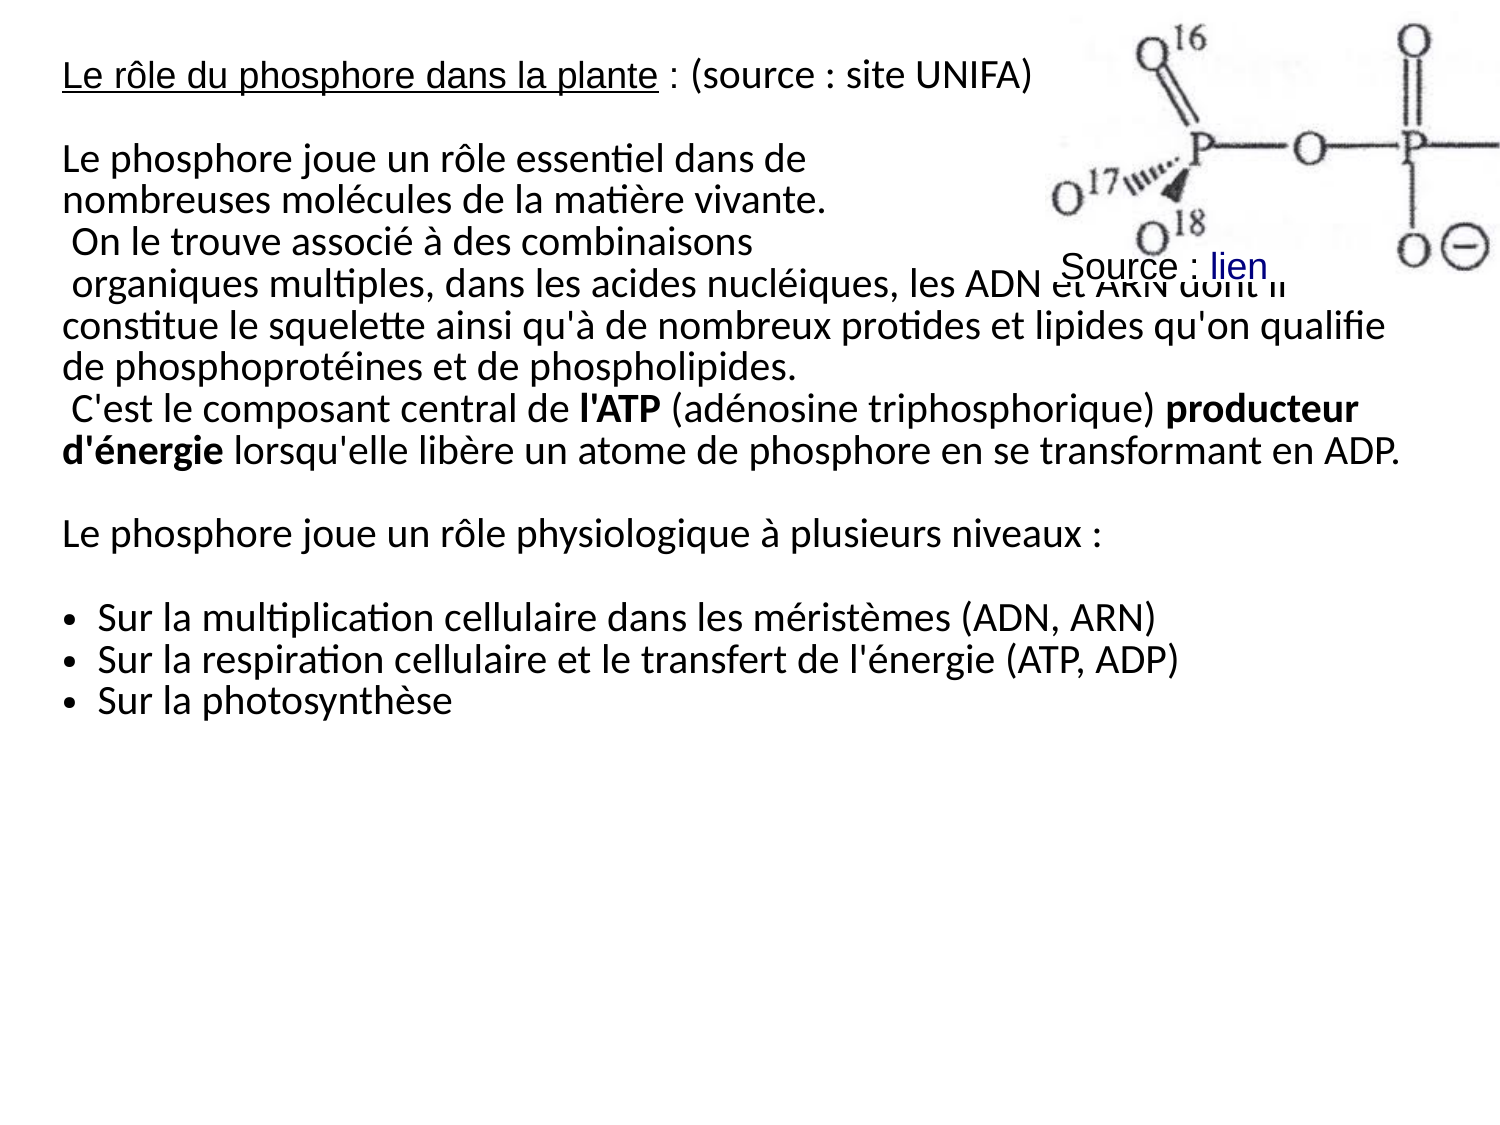

Le rôle du phosphore dans la plante : (source : site UNIFA)
Le phosphore joue un rôle essentiel dans de
nombreuses molécules de la matière vivante.
 On le trouve associé à des combinaisons
 organiques multiples, dans les acides nucléiques, les ADN et ARN dont il constitue le squelette ainsi qu'à de nombreux protides et lipides qu'on qualifie de phosphoprotéines et de phospholipides.
 C'est le composant central de l'ATP (adénosine triphosphorique) producteur d'énergie lorsqu'elle libère un atome de phosphore en se transformant en ADP.
Le phosphore joue un rôle physiologique à plusieurs niveaux :
Sur la multiplication cellulaire dans les méristèmes (ADN, ARN)
Sur la respiration cellulaire et le transfert de l'énergie (ATP, ADP)
Sur la photosynthèse
Source : lien